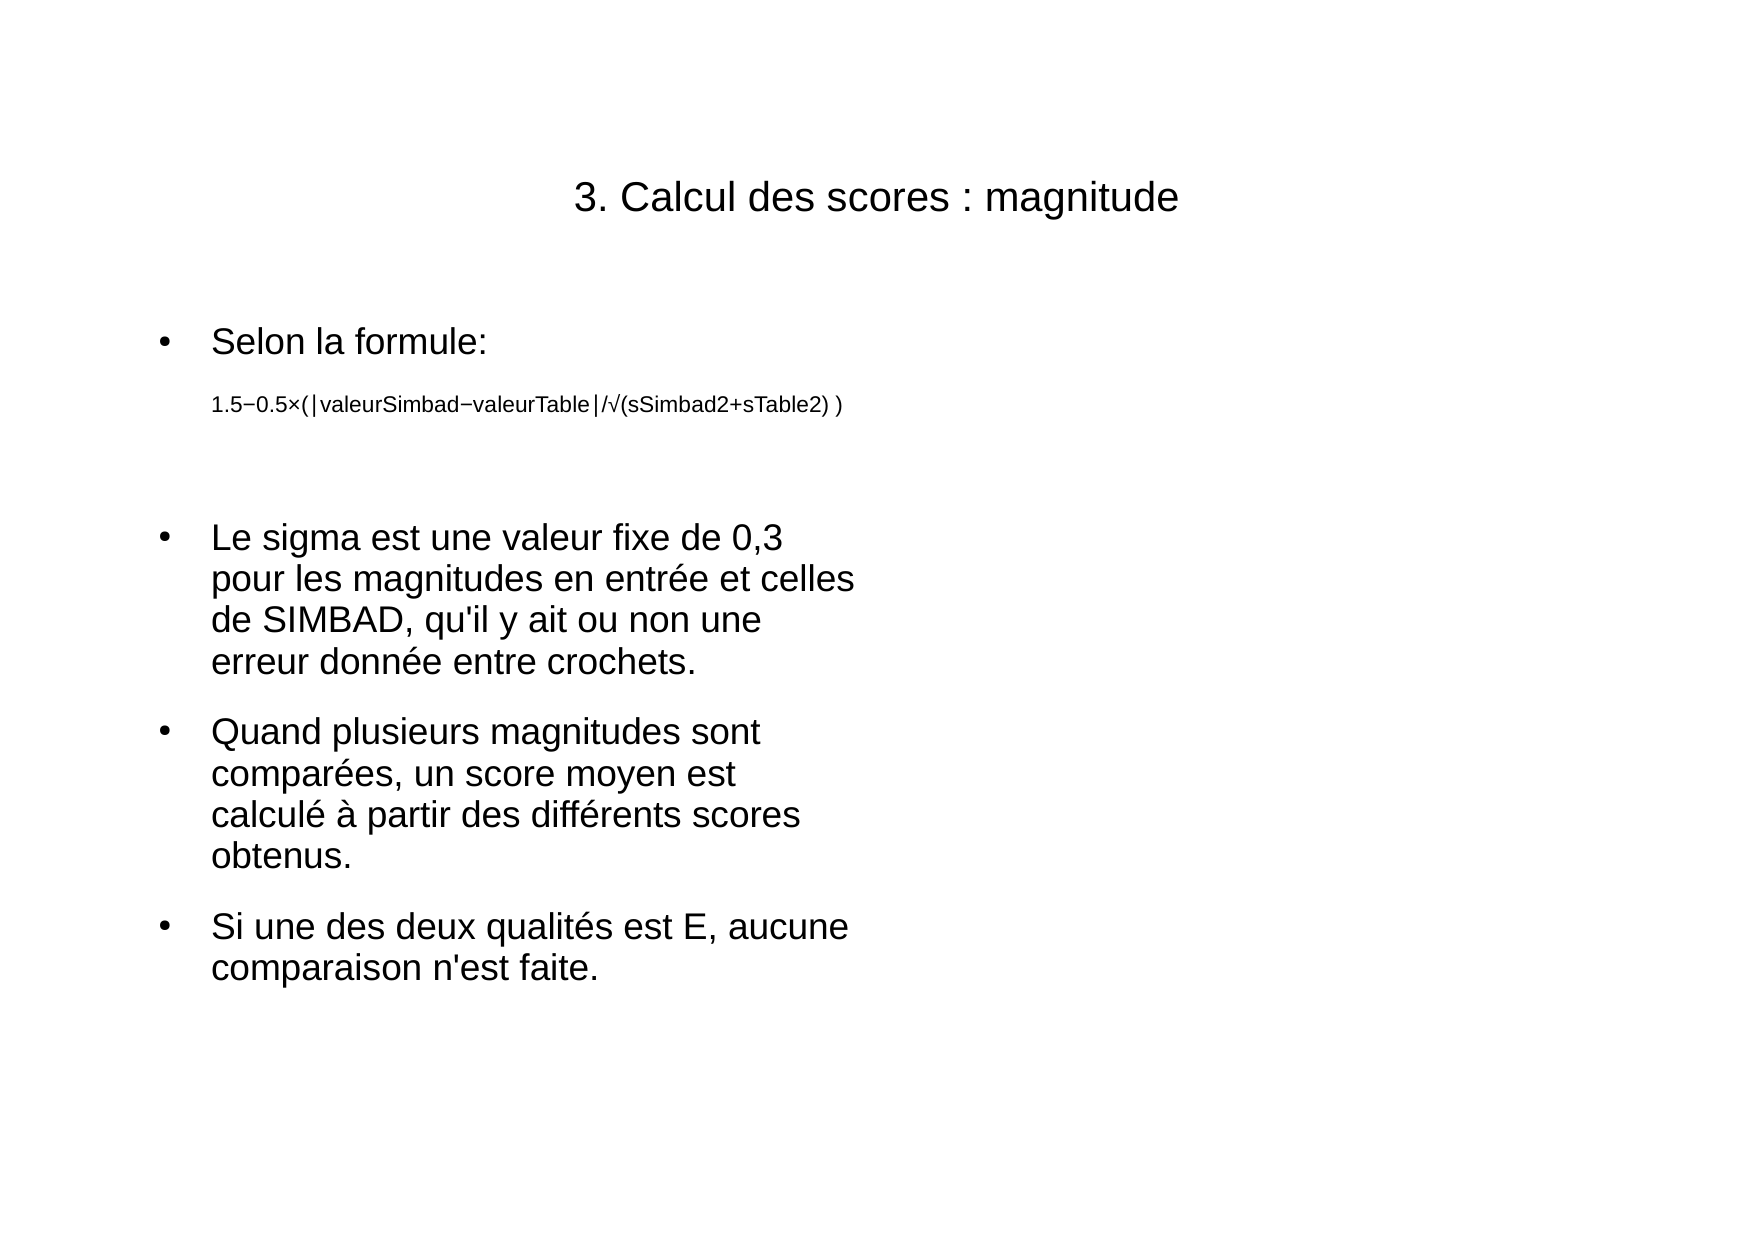

# 3. Calcul des scores : magnitude
Selon la formule:
1.5−0.5×(∣valeurSimbad−valeurTable∣/√(sSimbad2+sTable2) )
Le sigma est une valeur fixe de 0,3 pour les magnitudes en entrée et celles de SIMBAD, qu'il y ait ou non une erreur donnée entre crochets.
Quand plusieurs magnitudes sont comparées, un score moyen est calculé à partir des différents scores obtenus.
Si une des deux qualités est E, aucune comparaison n'est faite.